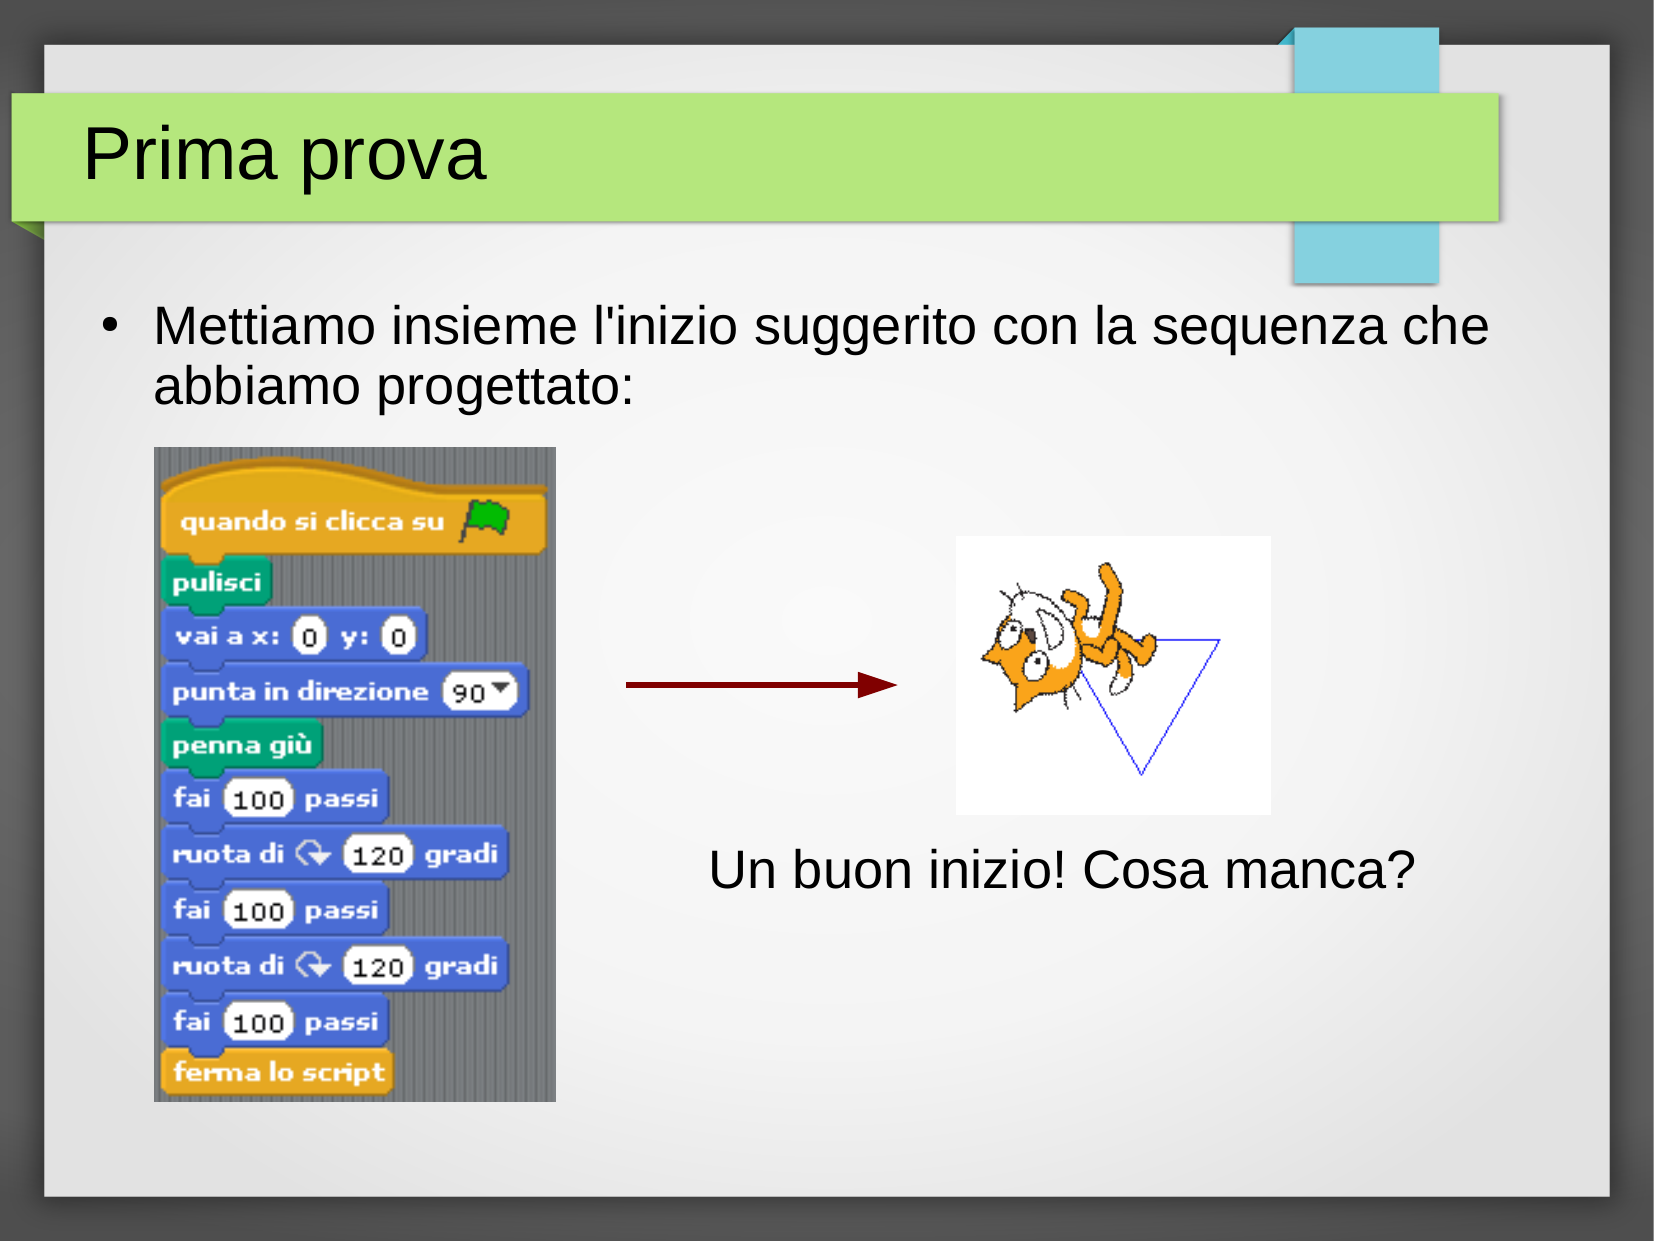

# Prima prova
Mettiamo insieme l'inizio suggerito con la sequenza che abbiamo progettato:
 Un buon inizio! Cosa manca?